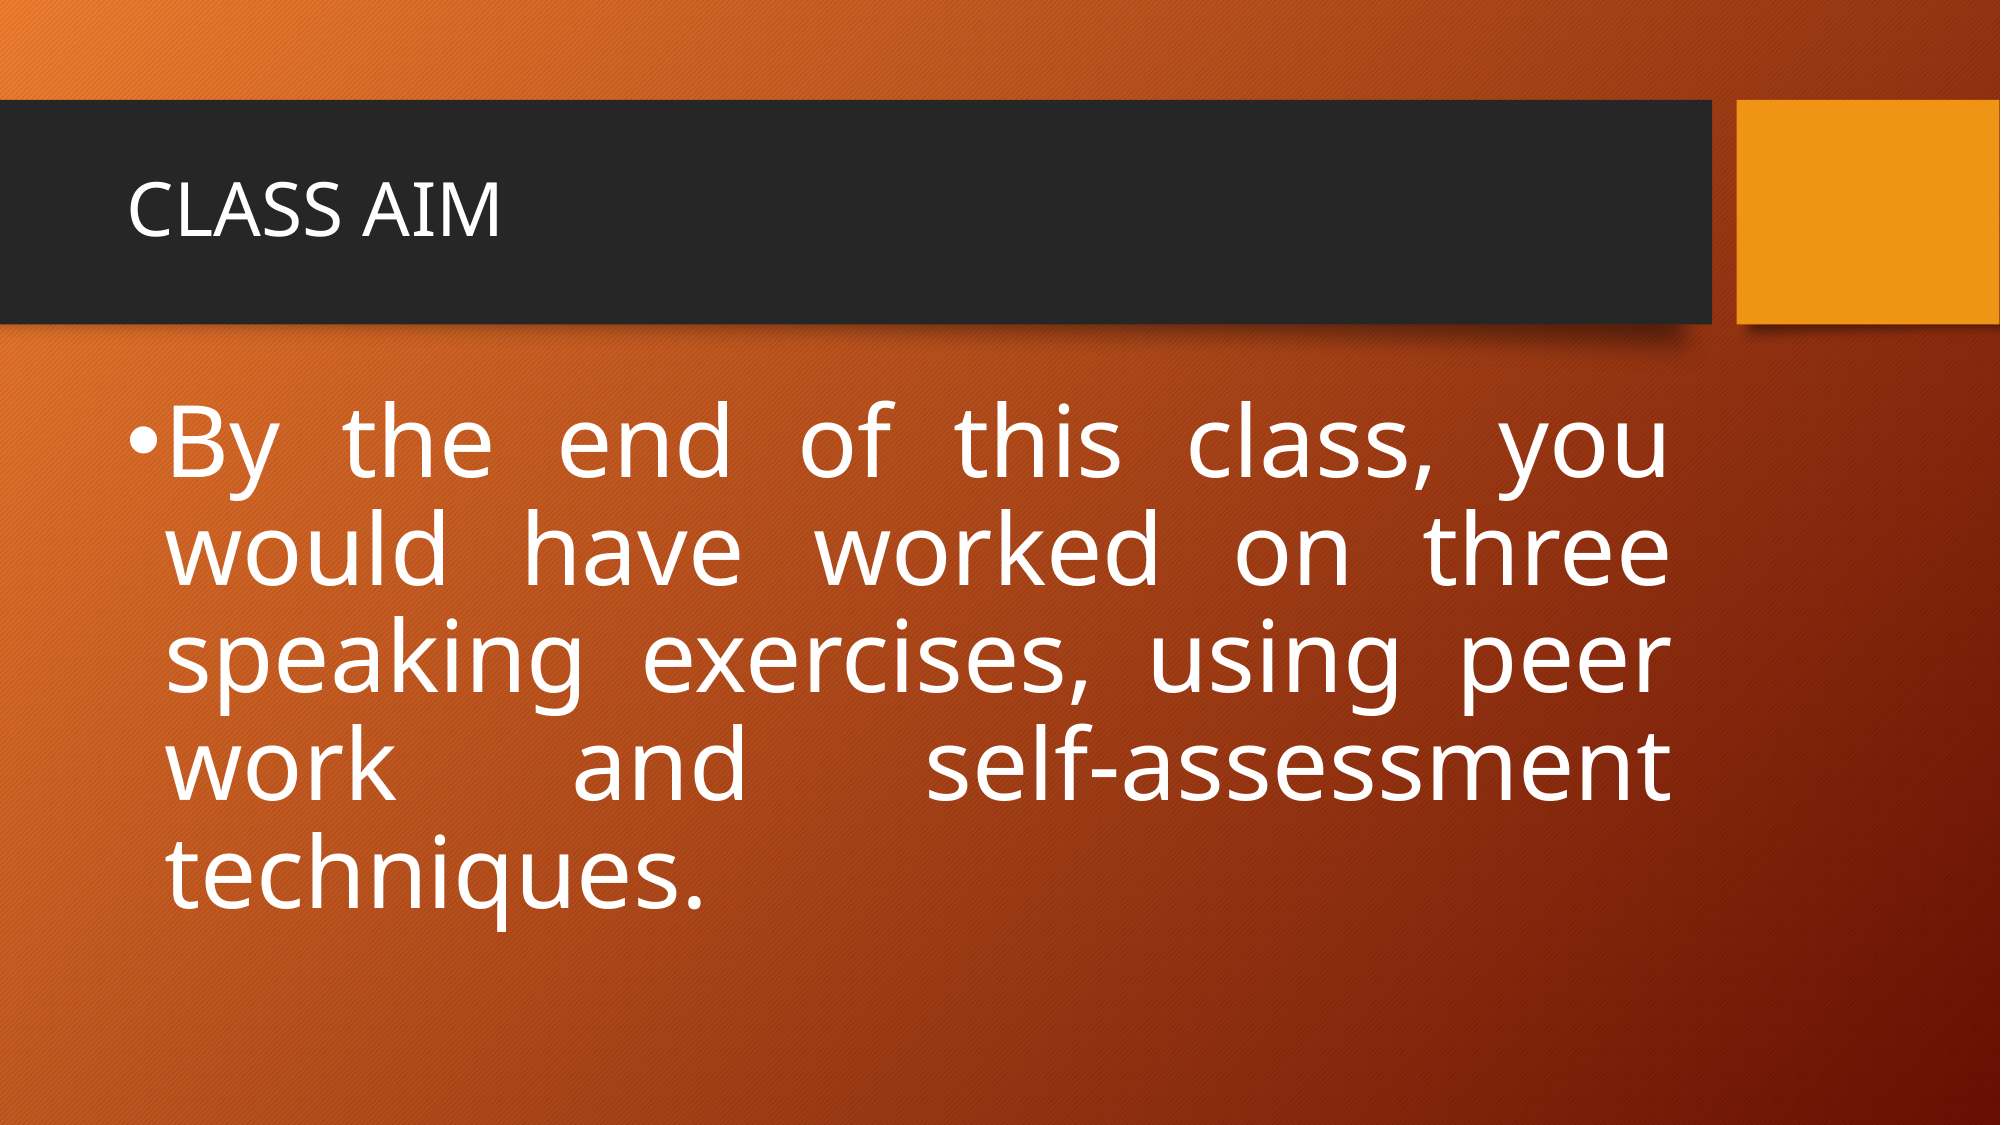

# CLASS AIM
By the end of this class, you would have worked on three speaking exercises, using peer work and self-assessment techniques.